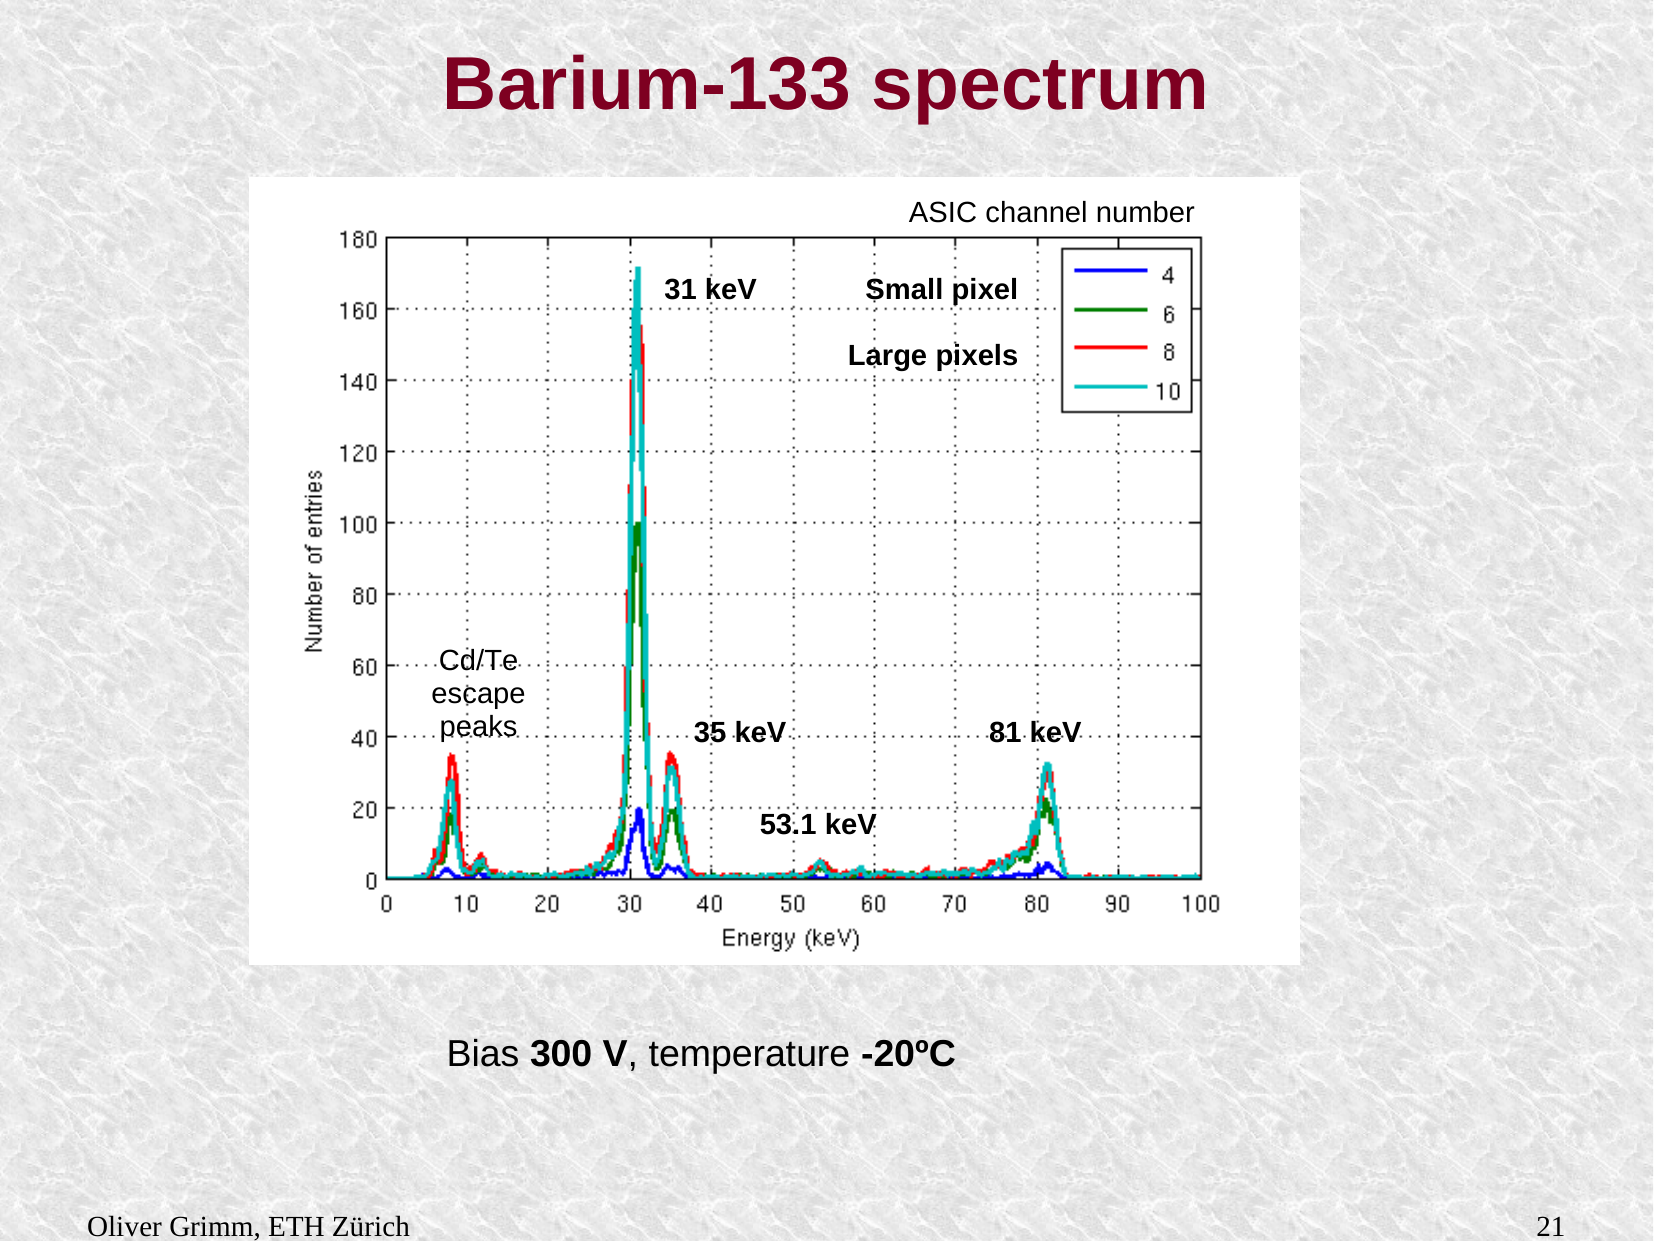

# Barium-133 spectrum
ASIC channel number
31 keV
Small pixel
Large pixels
Cd/Te
escape
peaks
35 keV
81 keV
53.1 keV
Bias 300 V, temperature -20ºC
Oliver Grimm, ETH Zürich
21